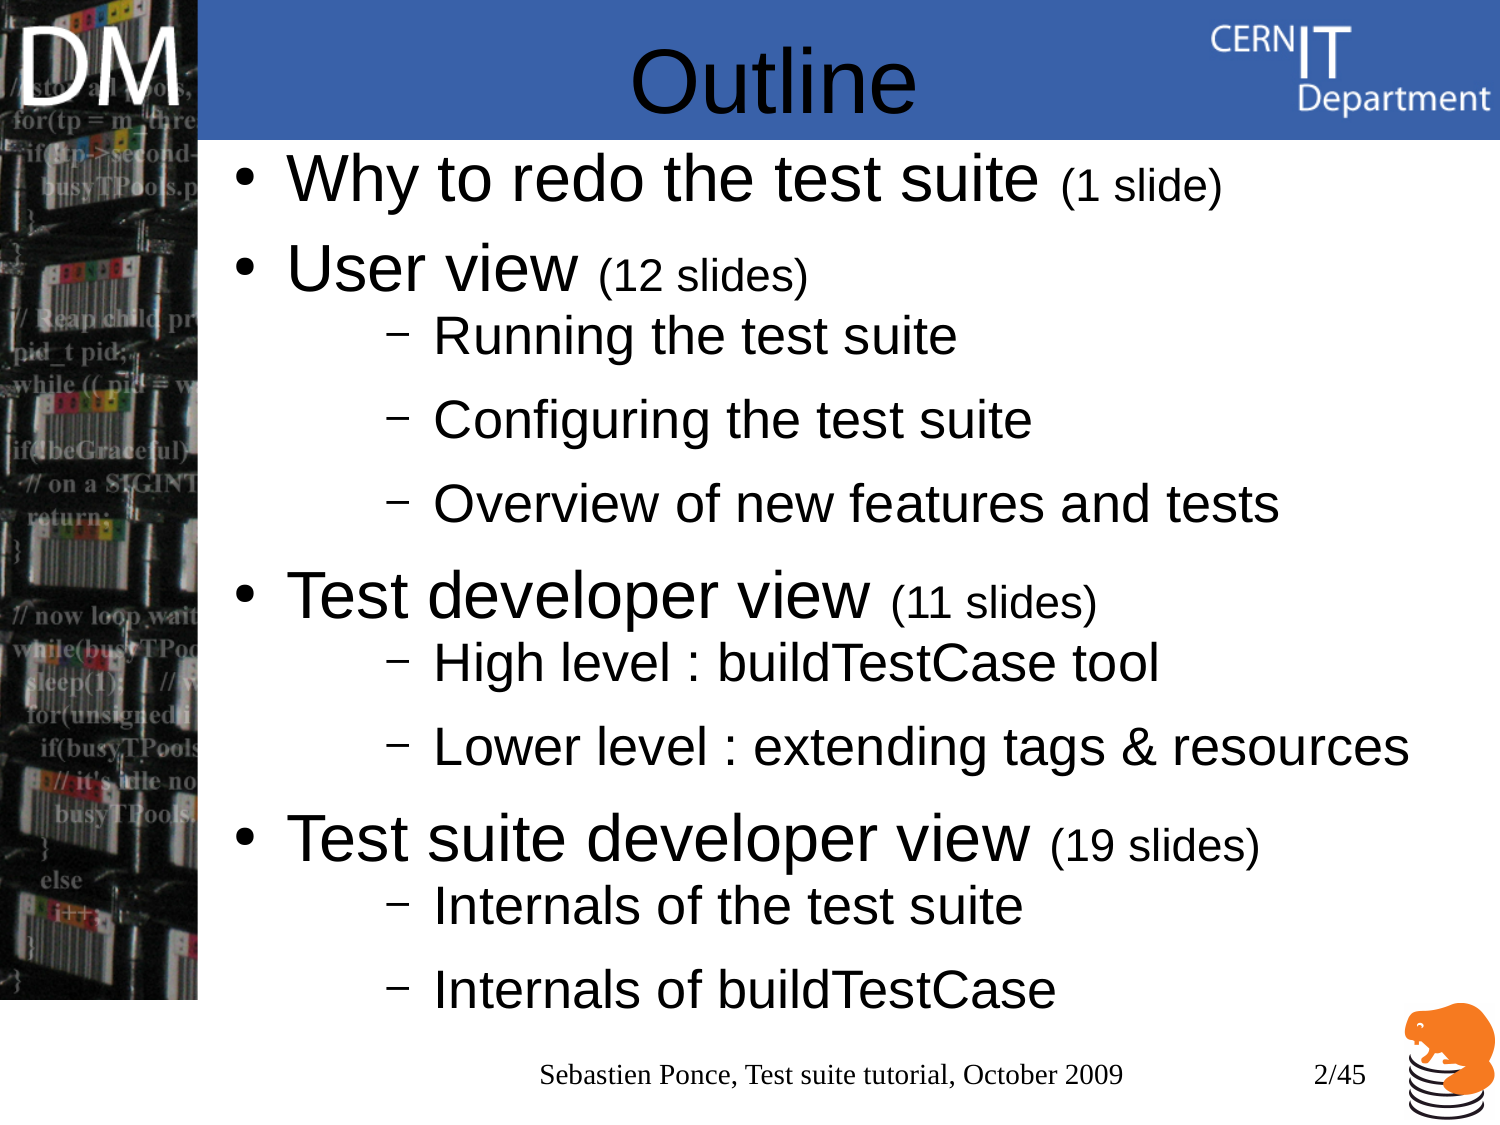

# Outline
Why to redo the test suite (1 slide)
User view (12 slides)
Running the test suite
Configuring the test suite
Overview of new features and tests
Test developer view (11 slides)
High level : buildTestCase tool
Lower level : extending tags & resources
Test suite developer view (19 slides)
Internals of the test suite
Internals of buildTestCase